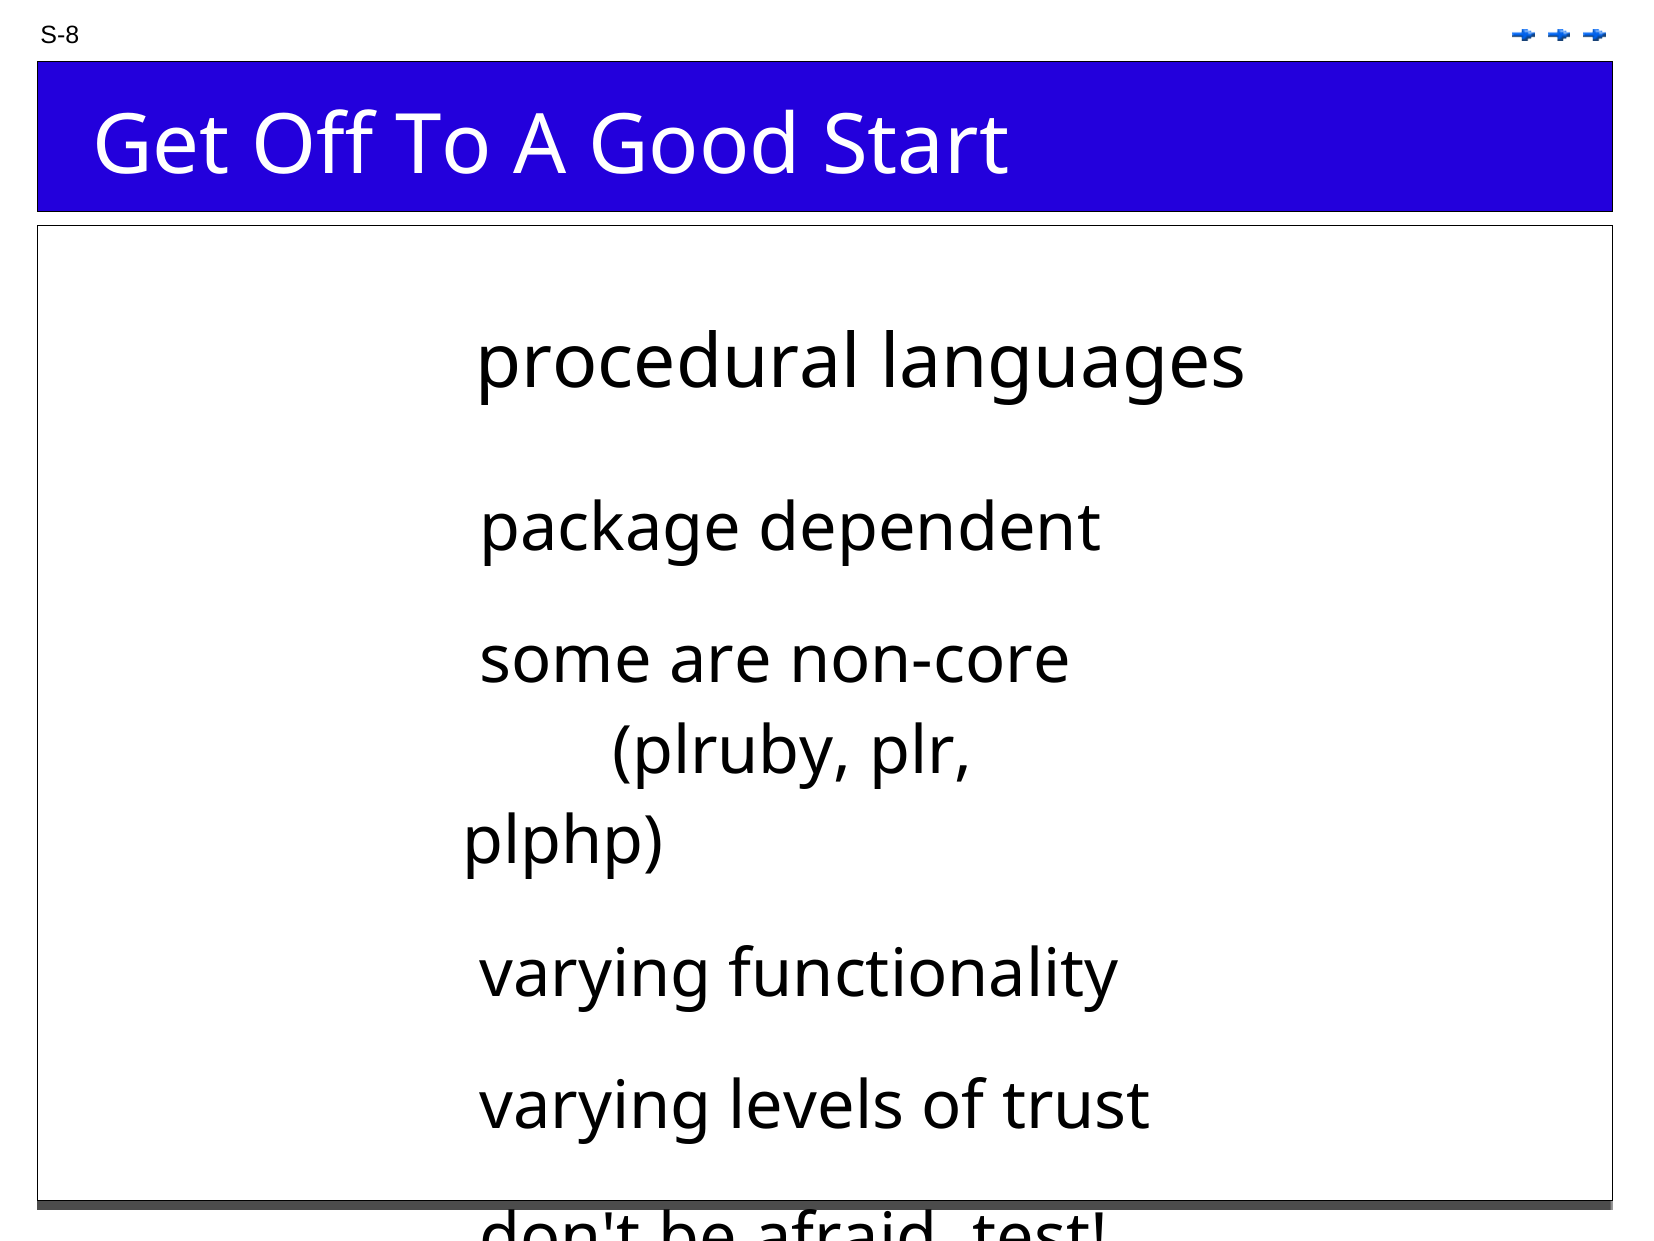

S-8
Get Off To A Good Start
procedural languages
 package dependent
 some are non-core 		(plruby, plr, plphp)
 varying functionality
 varying levels of trust
 don't be afraid, test!